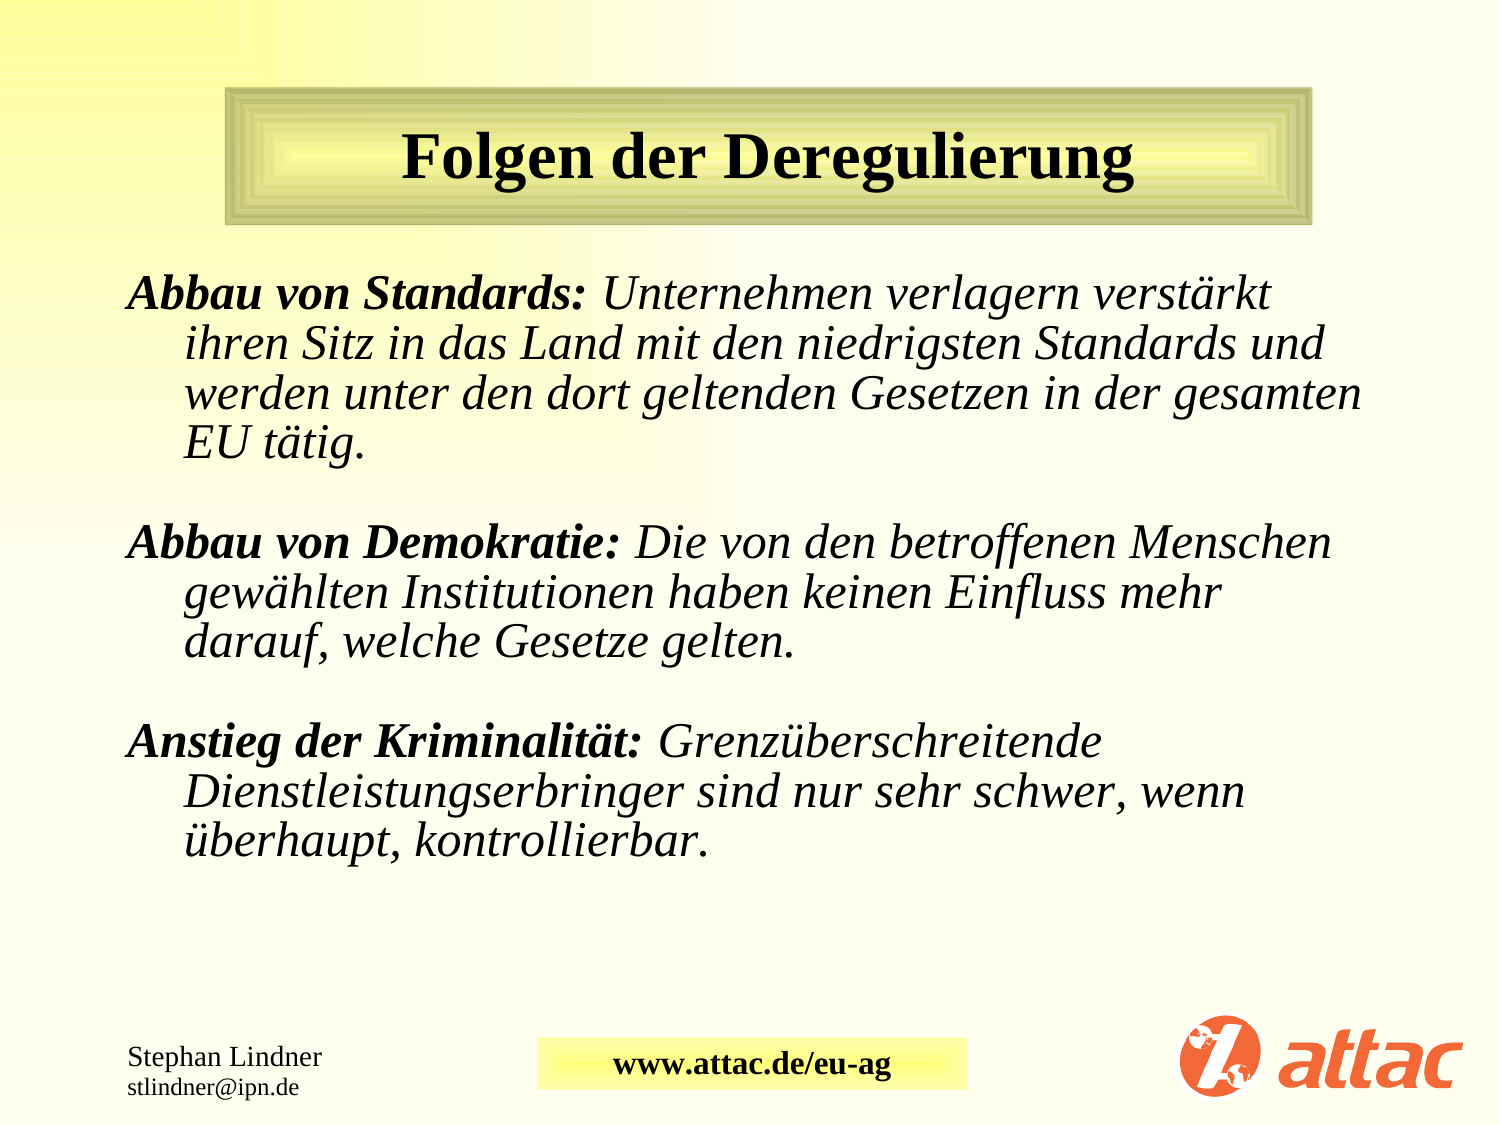

# Folgen der Deregulierung
Abbau von Standards: Unternehmen verlagern verstärkt ihren Sitz in das Land mit den niedrigsten Standards und werden unter den dort geltenden Gesetzen in der gesamten EU tätig.
Abbau von Demokratie: Die von den betroffenen Menschen gewählten Institutionen haben keinen Einfluss mehr darauf, welche Gesetze gelten.
Anstieg der Kriminalität: Grenzüberschreitende Dienstleistungserbringer sind nur sehr schwer, wenn überhaupt, kontrollierbar.
Stephan Lindner
stlindner@ipn.de
www.attac.de/eu-ag